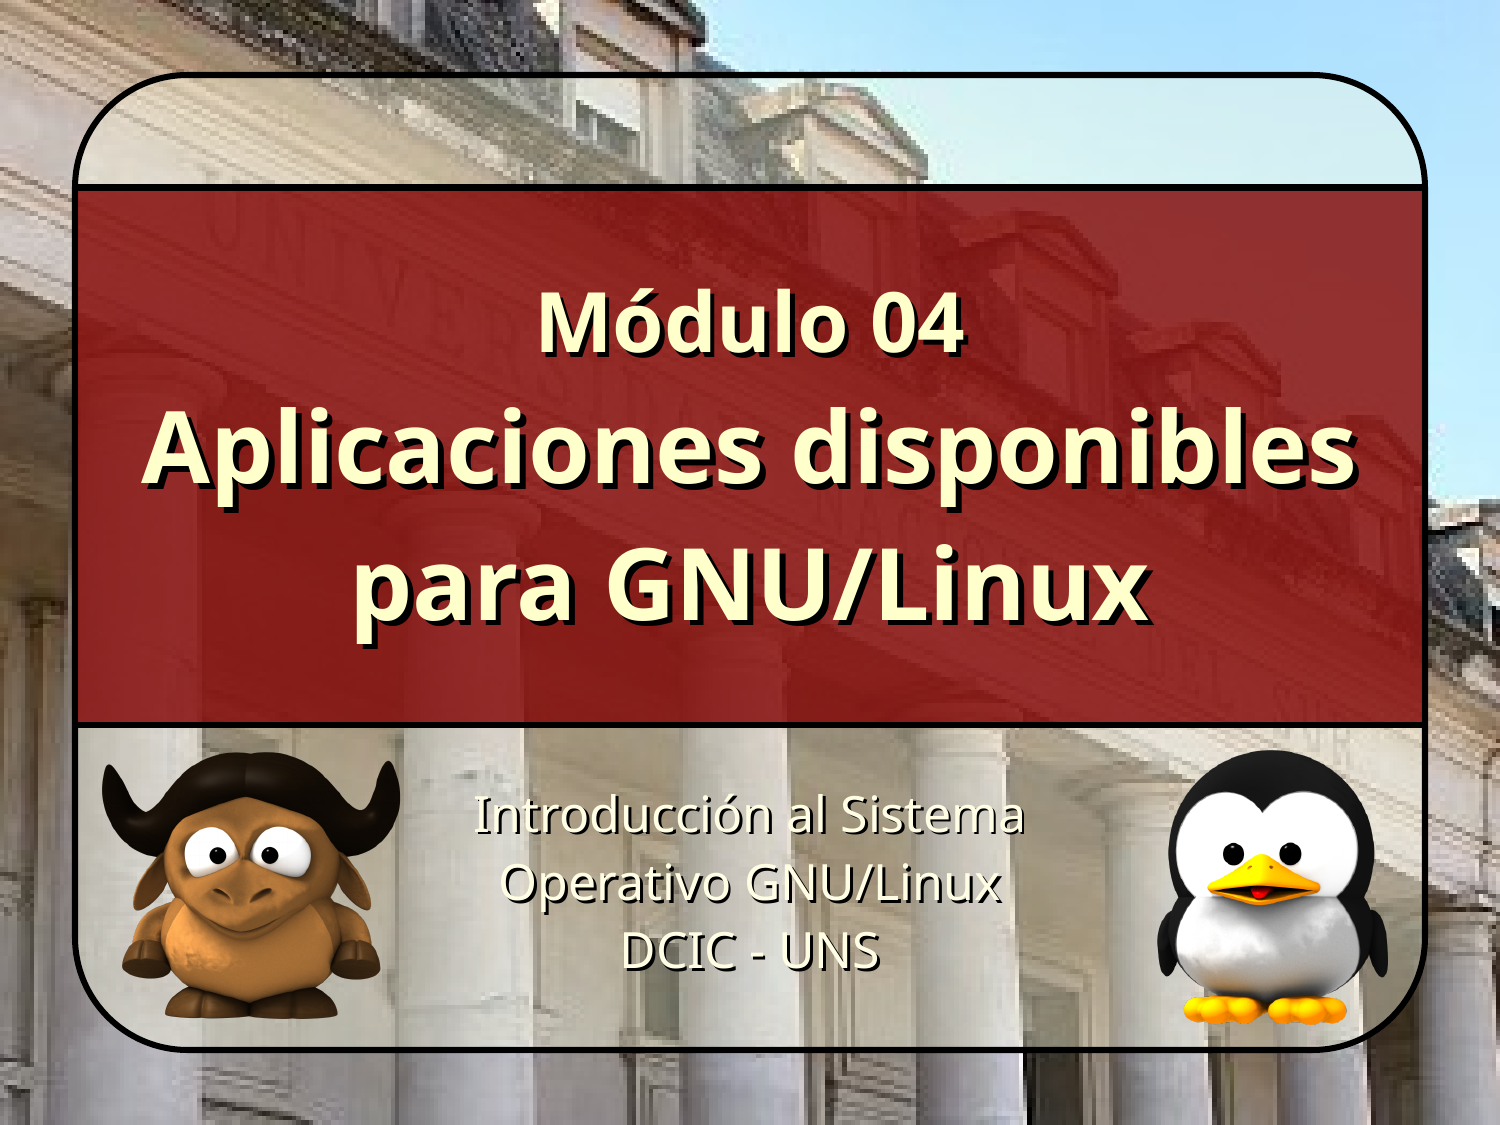

# Módulo 04 Aplicaciones disponibles para GNU/Linux